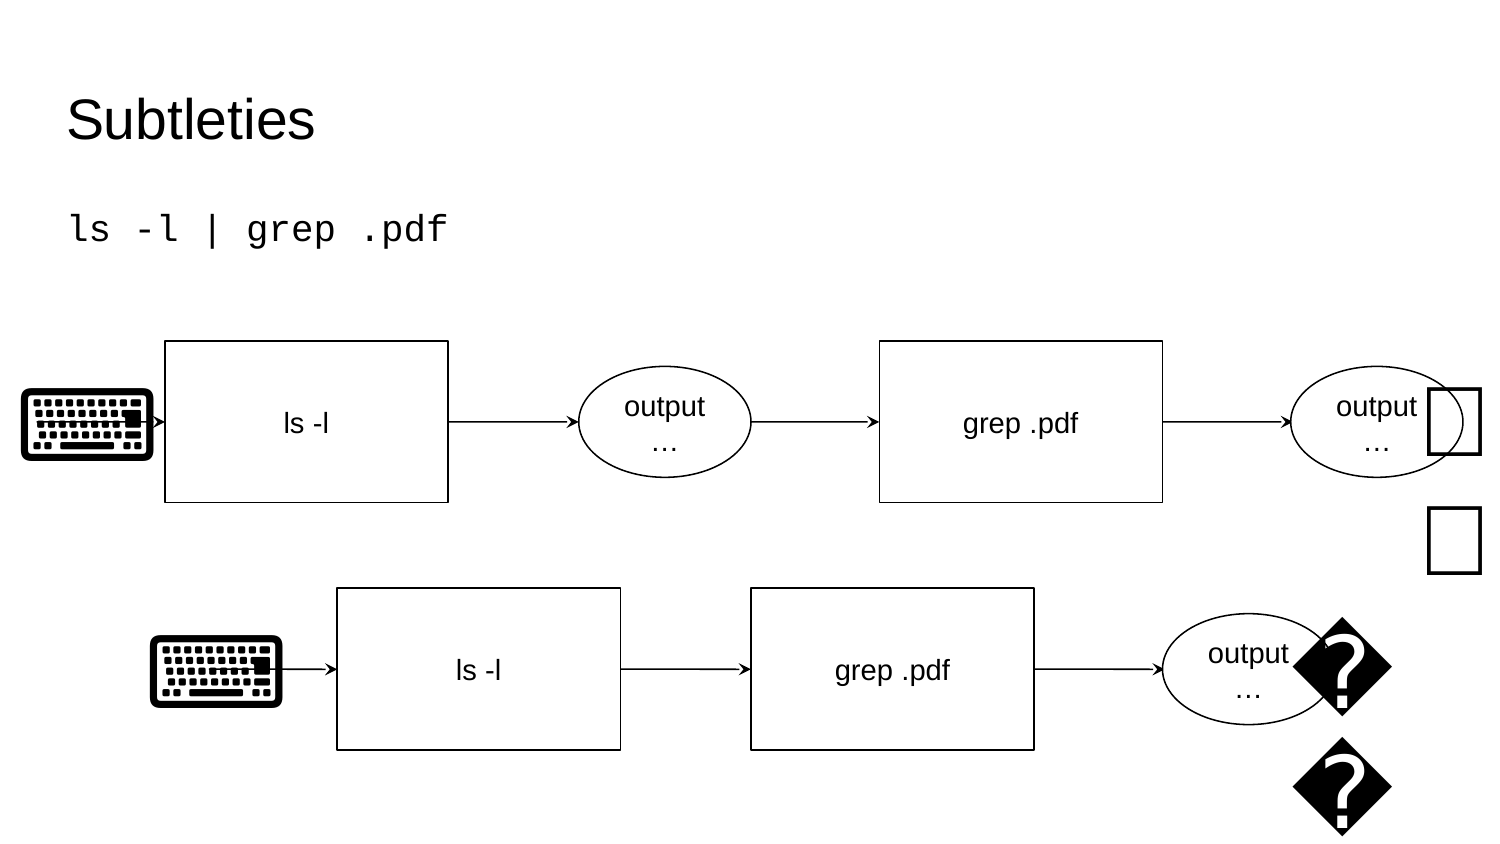

# Subtleties
ls -l | grep .pdf
ls -l
grep .pdf
🖥️
⌨️
output…
output…
ls -l
grep .pdf
output…
⌨️
🖥️